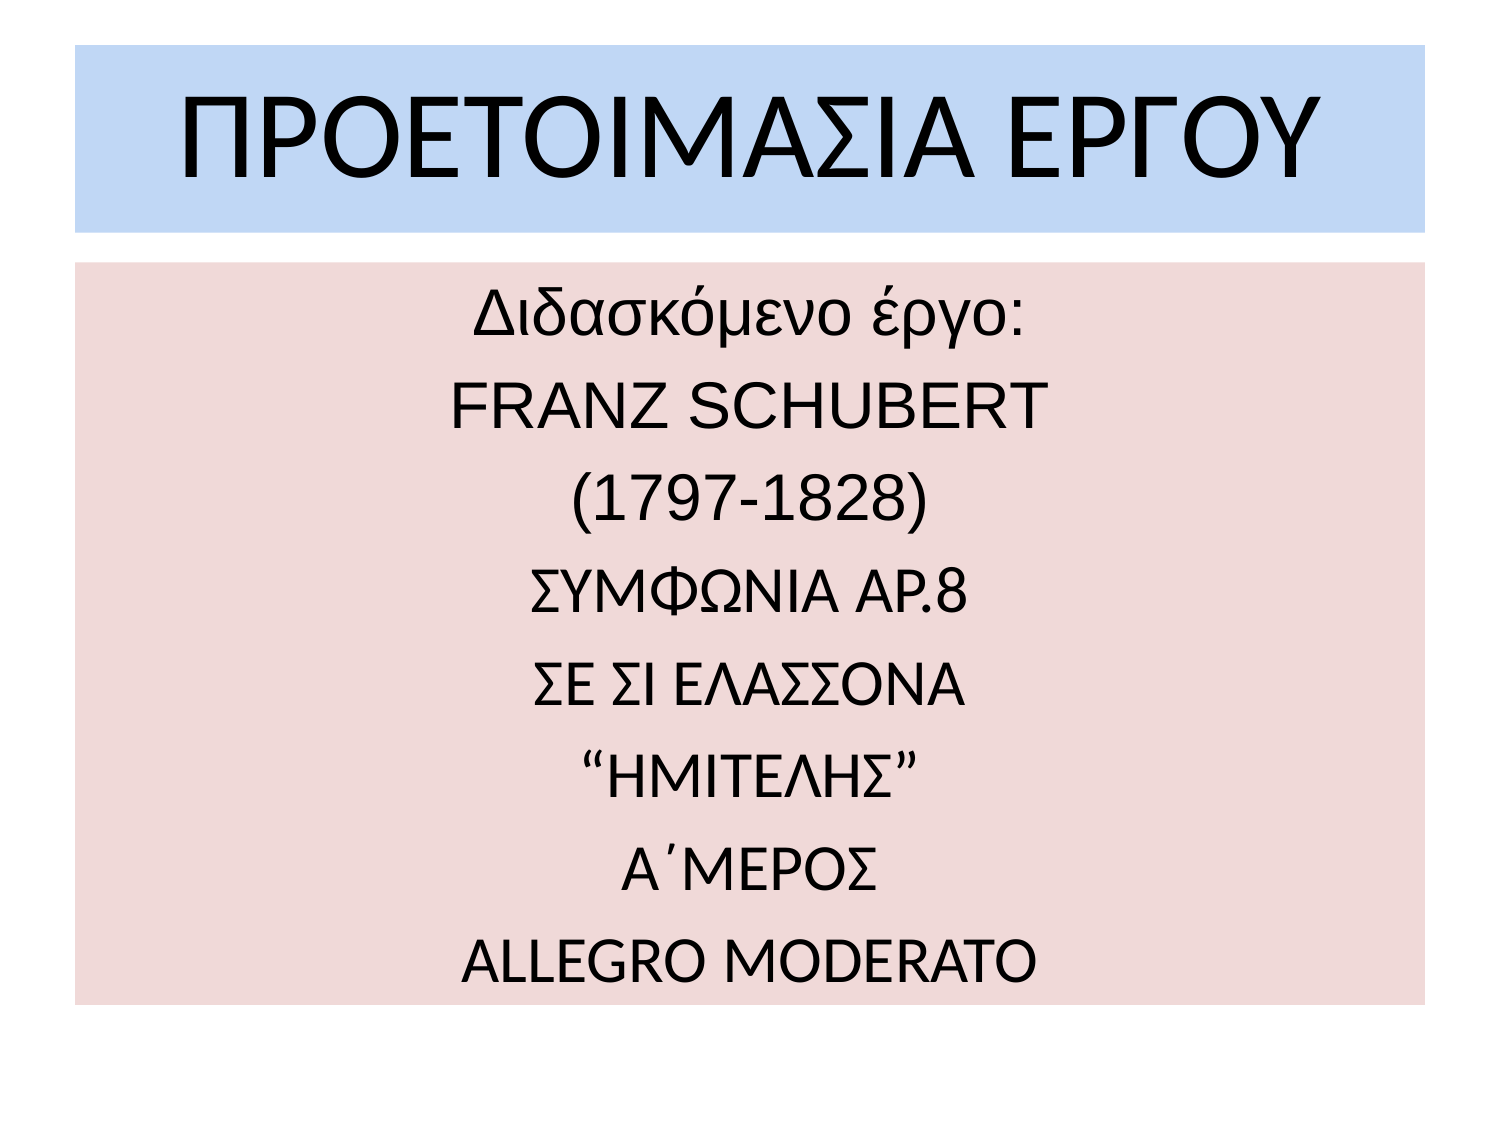

# ΠΡΟΕΤΟΙΜΑΣΙΑ ΕΡΓΟΥ
Διδασκόμενο έργο:
FRANZ SCHUBERT
(1797-1828)
ΣΥΜΦΩΝΙΑ ΑΡ.8
ΣΕ ΣΙ ΕΛΑΣΣΟΝΑ
“ΗΜΙΤΕΛΗΣ”
Α΄ΜΕΡΟΣ
ALLEGRO MODERATO